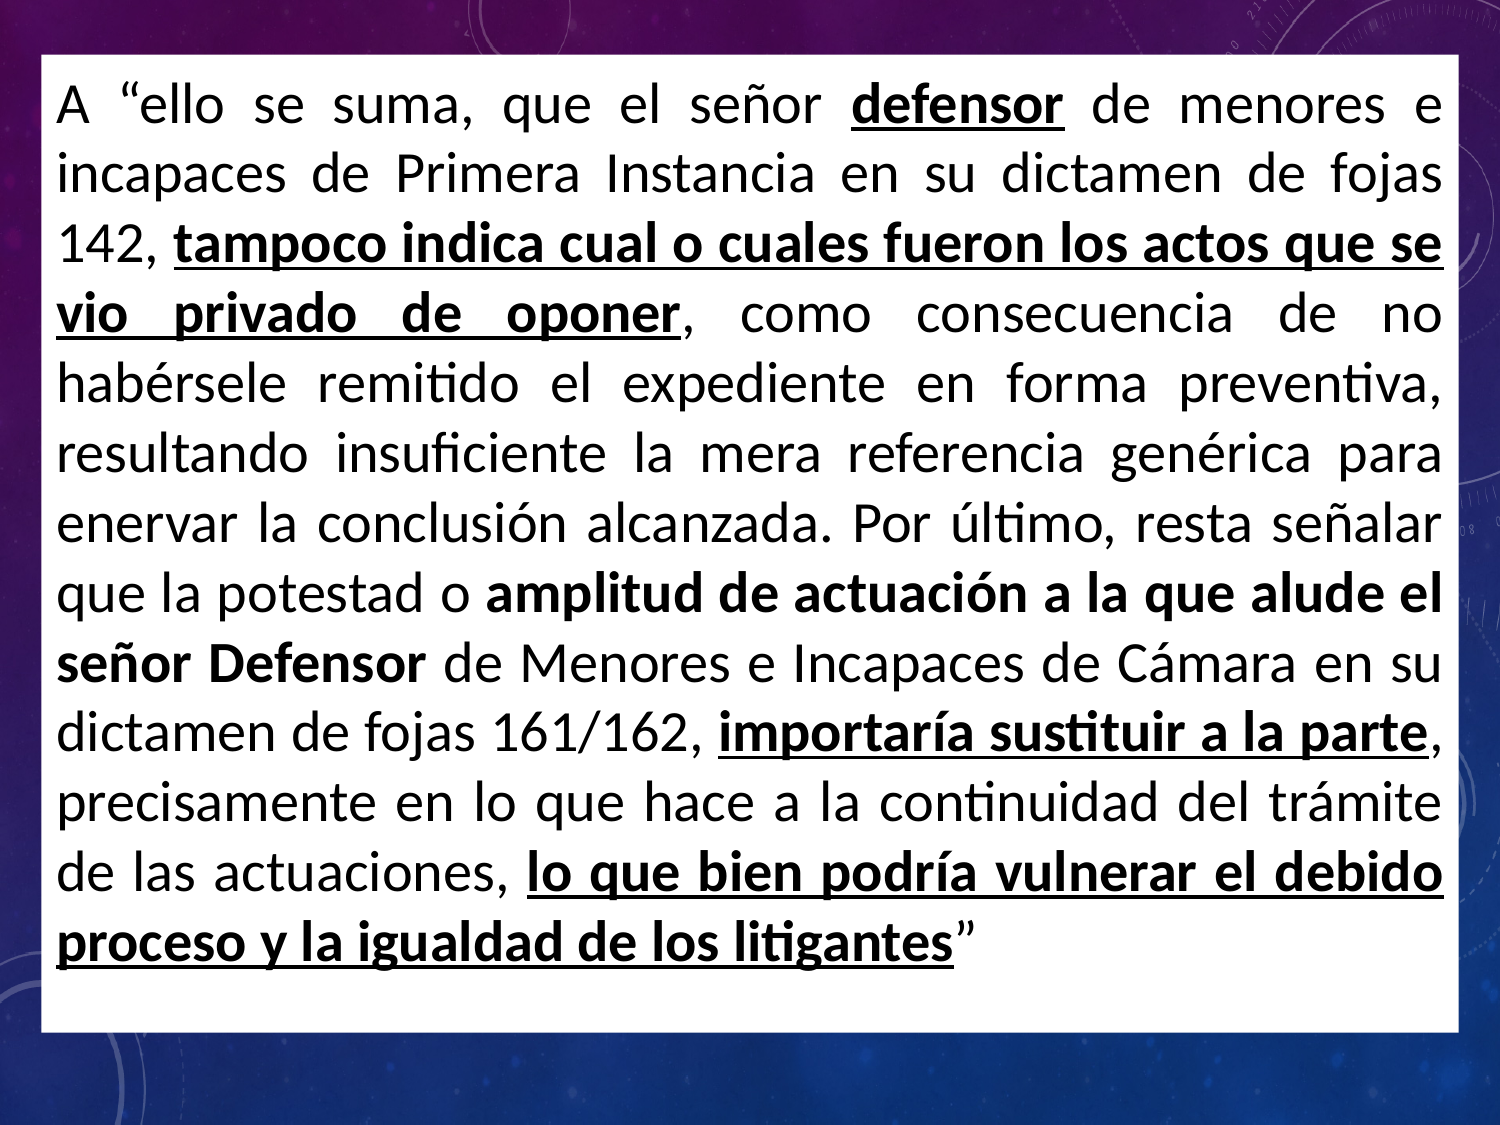

# A “ello se suma, que el señor defensor de menores e incapaces de Primera Instancia en su dictamen de fojas 142, tampoco indica cual o cuales fueron los actos que se vio privado de oponer, como consecuencia de no habérsele remitido el expediente en forma preventiva, resultando insuficiente la mera referencia genérica para enervar la conclusión alcanzada. Por último, resta señalar que la potestad o amplitud de actuación a la que alude el señor Defensor de Menores e Incapaces de Cámara en su dictamen de fojas 161/162, importaría sustituir a la parte, precisamente en lo que hace a la continuidad del trámite de las actuaciones, lo que bien podría vulnerar el debido proceso y la igualdad de los litigantes”